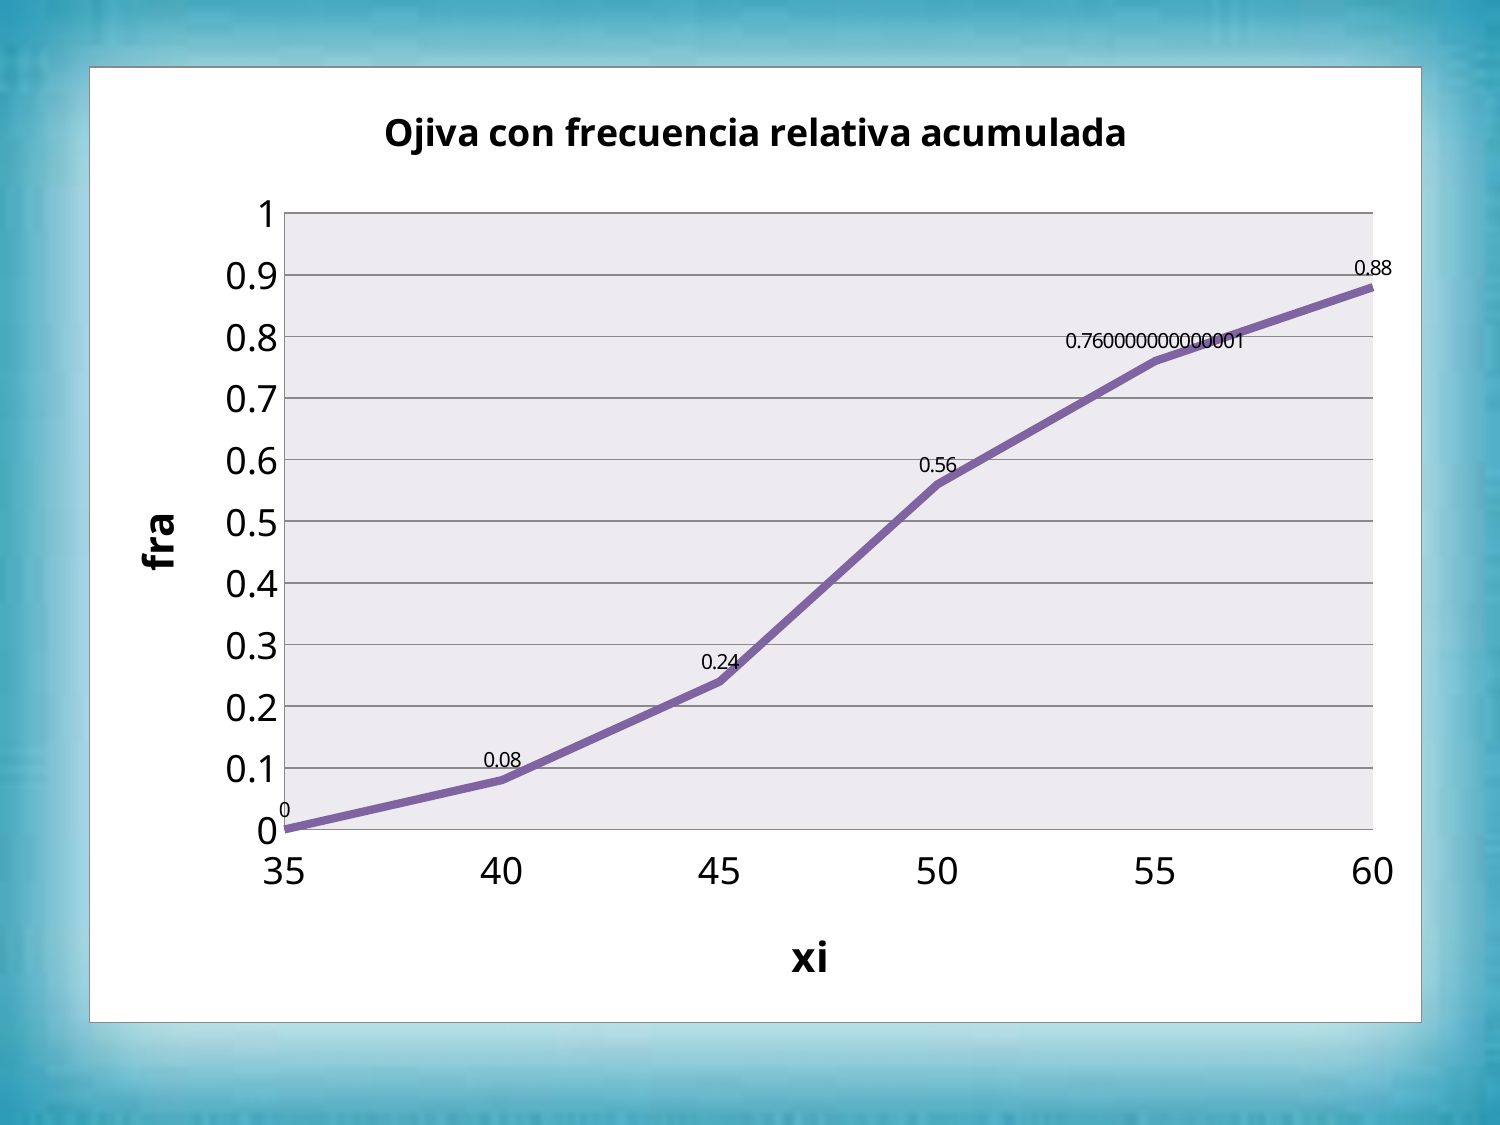

#
### Chart: Ojiva con frecuencia relativa acumulada
| Category | Series1 |
|---|---|
| 35 | 0.0 |
| 40 | 0.08 |
| 45 | 0.24 |
| 50 | 0.56 |
| 55 | 0.760000000000001 |
| 60 | 0.88 |